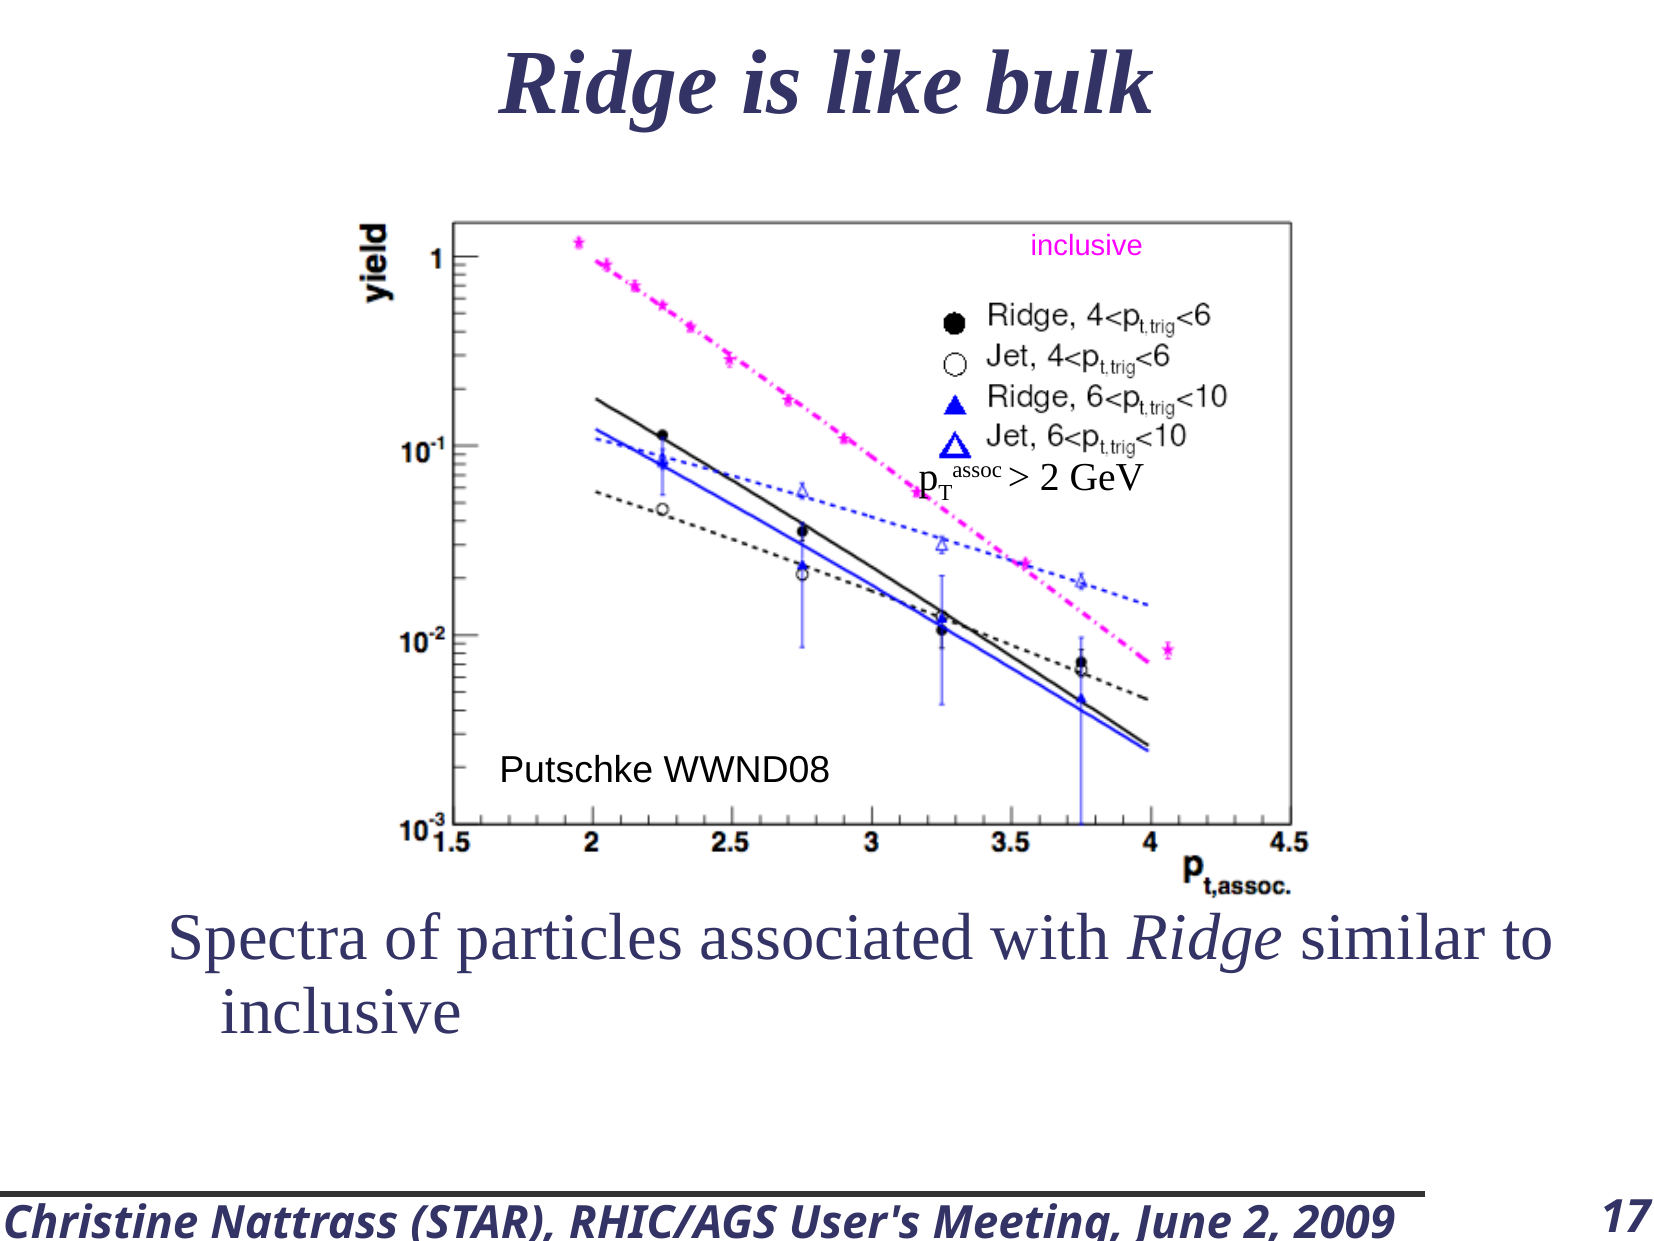

# Ridge is like bulk
inclusive
 pTassoc > 2 GeV
Putschke WWND08
Spectra of particles associated with Ridge similar to inclusive